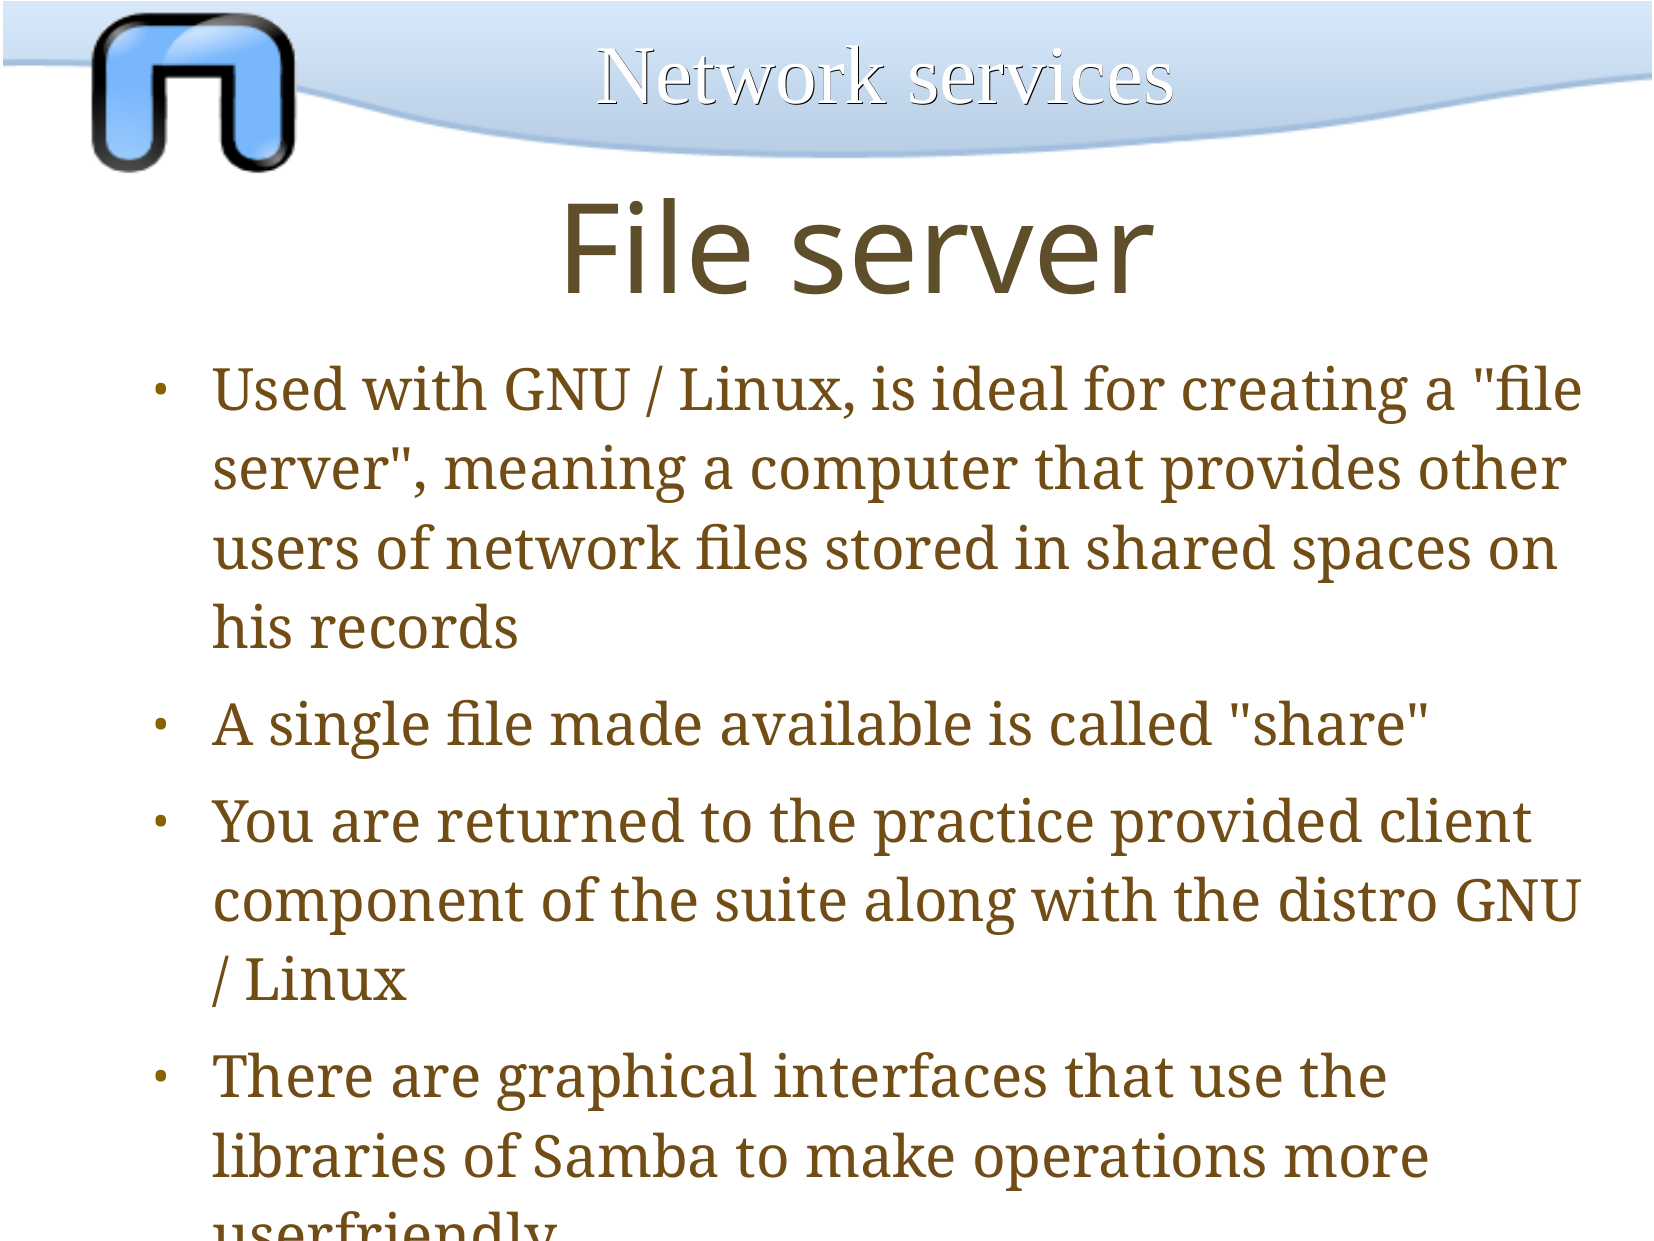

Network services
File server
# Used with GNU / Linux, is ideal for creating a "file server", meaning a computer that provides other users of network files stored in shared spaces on his records
A single file made ​​available is called "share"
You are returned to the practice provided client component of the suite along with the distro GNU / Linux
There are graphical interfaces that use the libraries of Samba to make operations more userfriendly